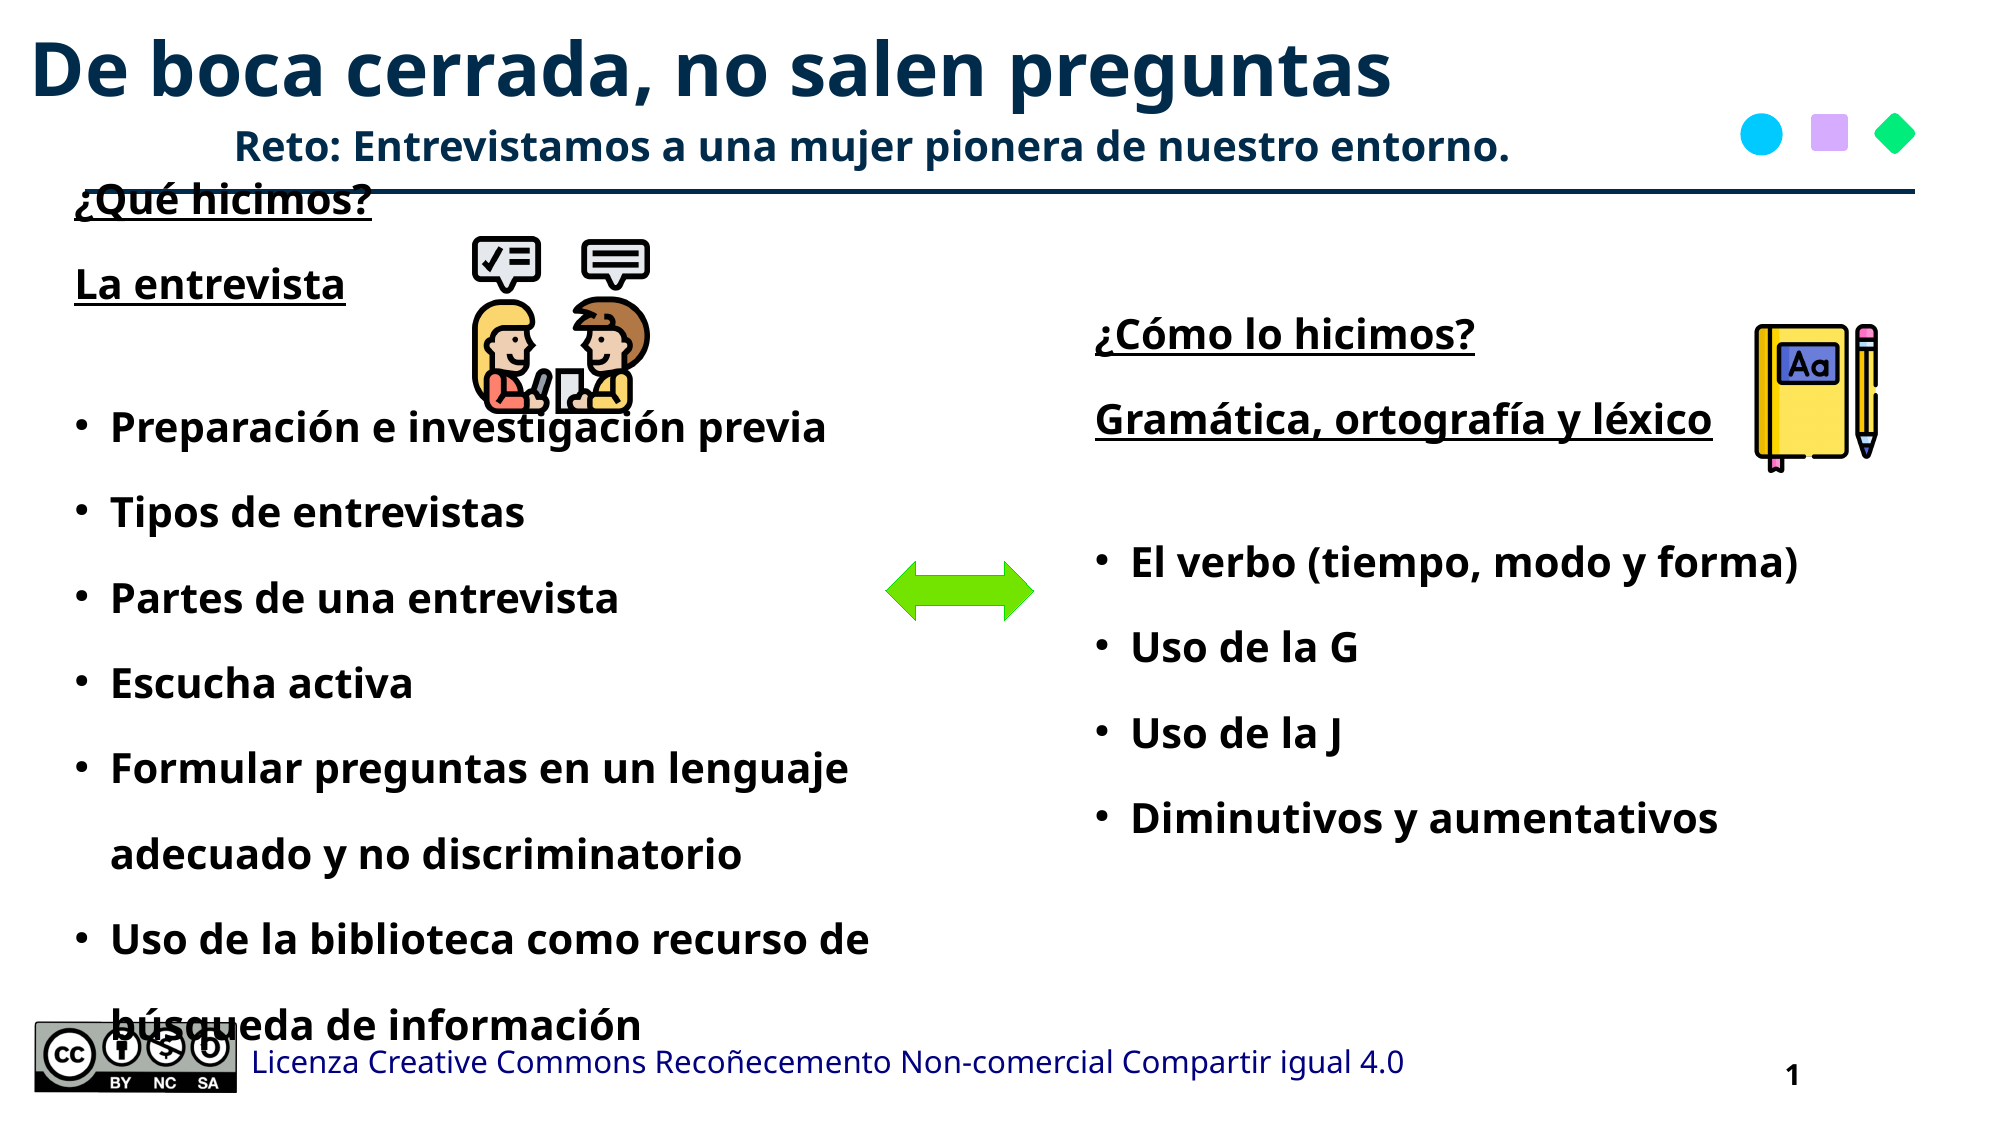

# De boca cerrada, no salen preguntas
Reto: Entrevistamos a una mujer pionera de nuestro entorno.
¿Qué hicimos?
La entrevista
Preparación e investigación previa
Tipos de entrevistas
Partes de una entrevista
Escucha activa
Formular preguntas en un lenguaje adecuado y no discriminatorio
Uso de la biblioteca como recurso de búsqueda de información
¿Cómo lo hicimos?
Gramática, ortografía y léxico
El verbo (tiempo, modo y forma)
Uso de la G
Uso de la J
Diminutivos y aumentativos
Licenza Creative Commons Recoñecemento Non-comercial Compartir igual 4.0